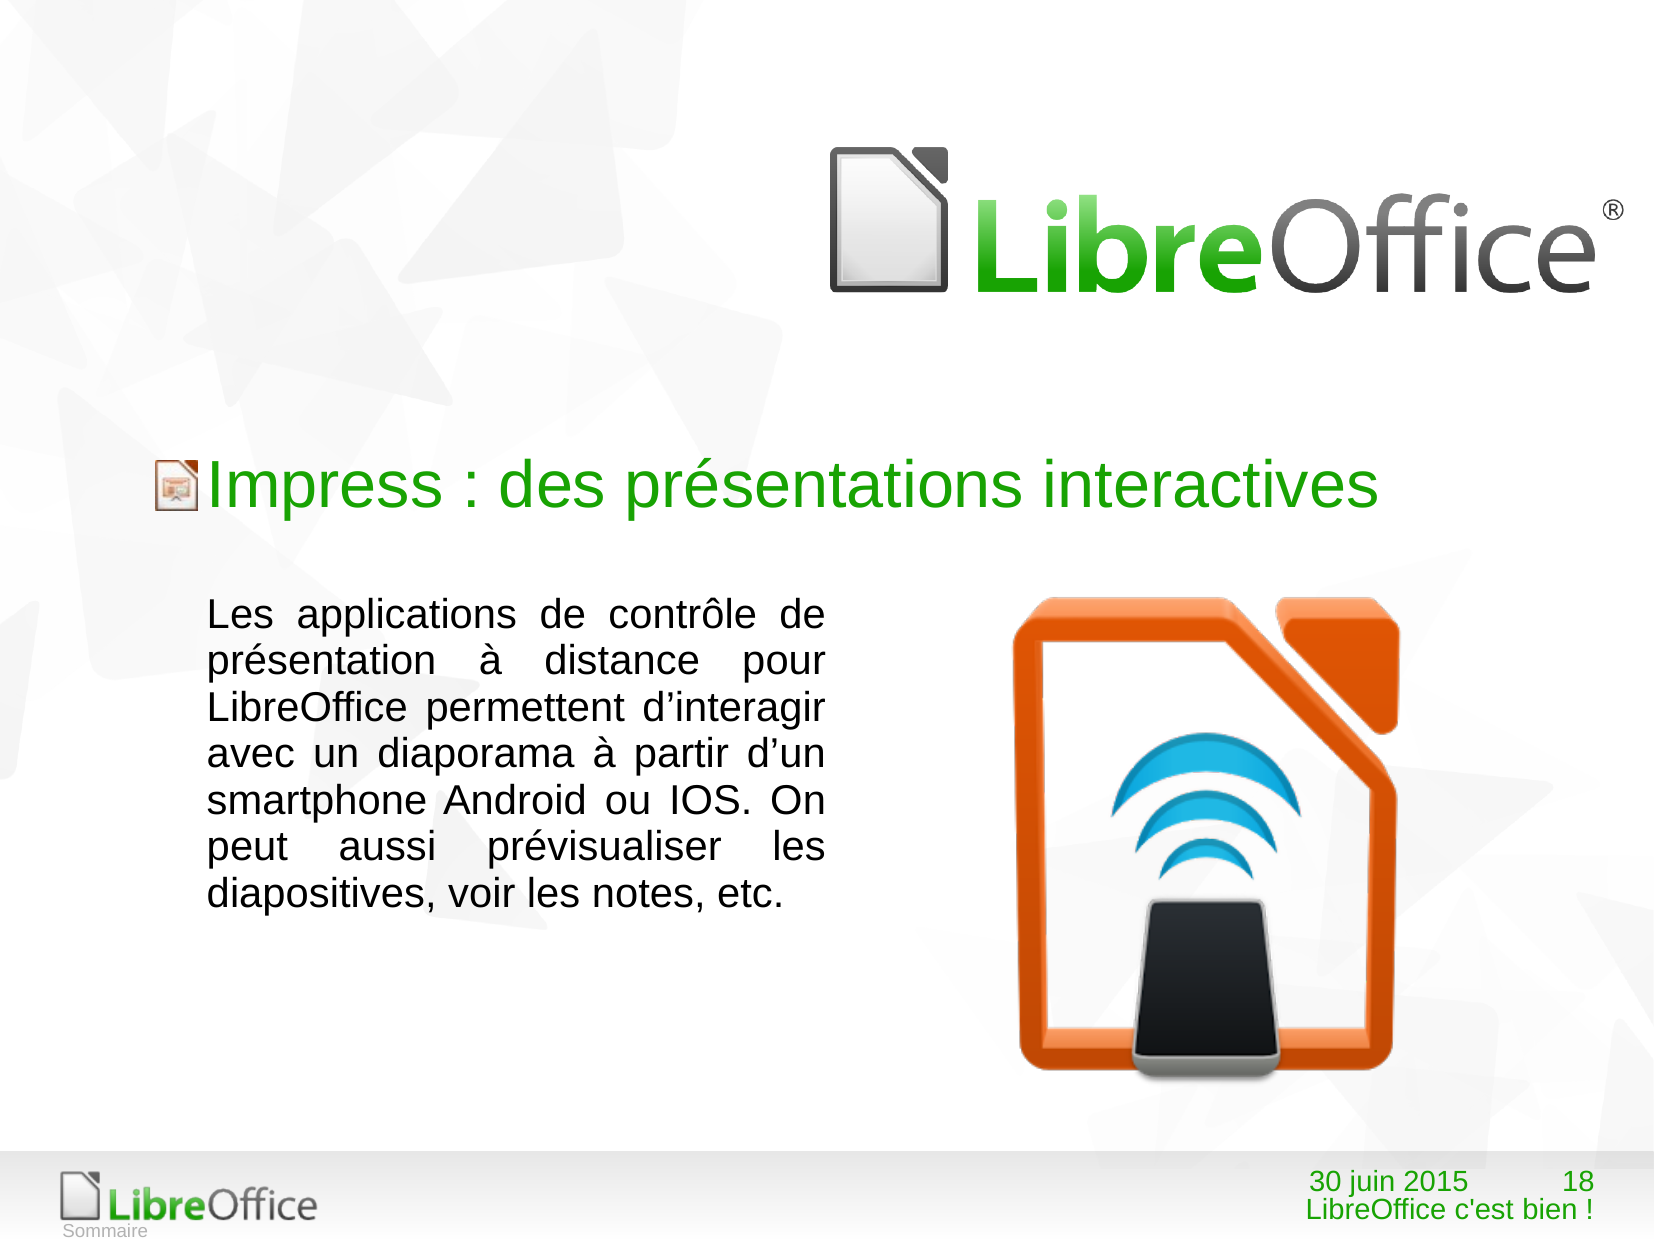

# Impress : des présentations interactives
Les applications de contrôle de présentation à distance pour LibreOffice permettent d’interagir avec un diaporama à partir d’un smartphone Android ou IOS. On peut aussi prévisualiser les diapositives, voir les notes, etc.
30 juin 2015
18
LibreOffice c'est bien !